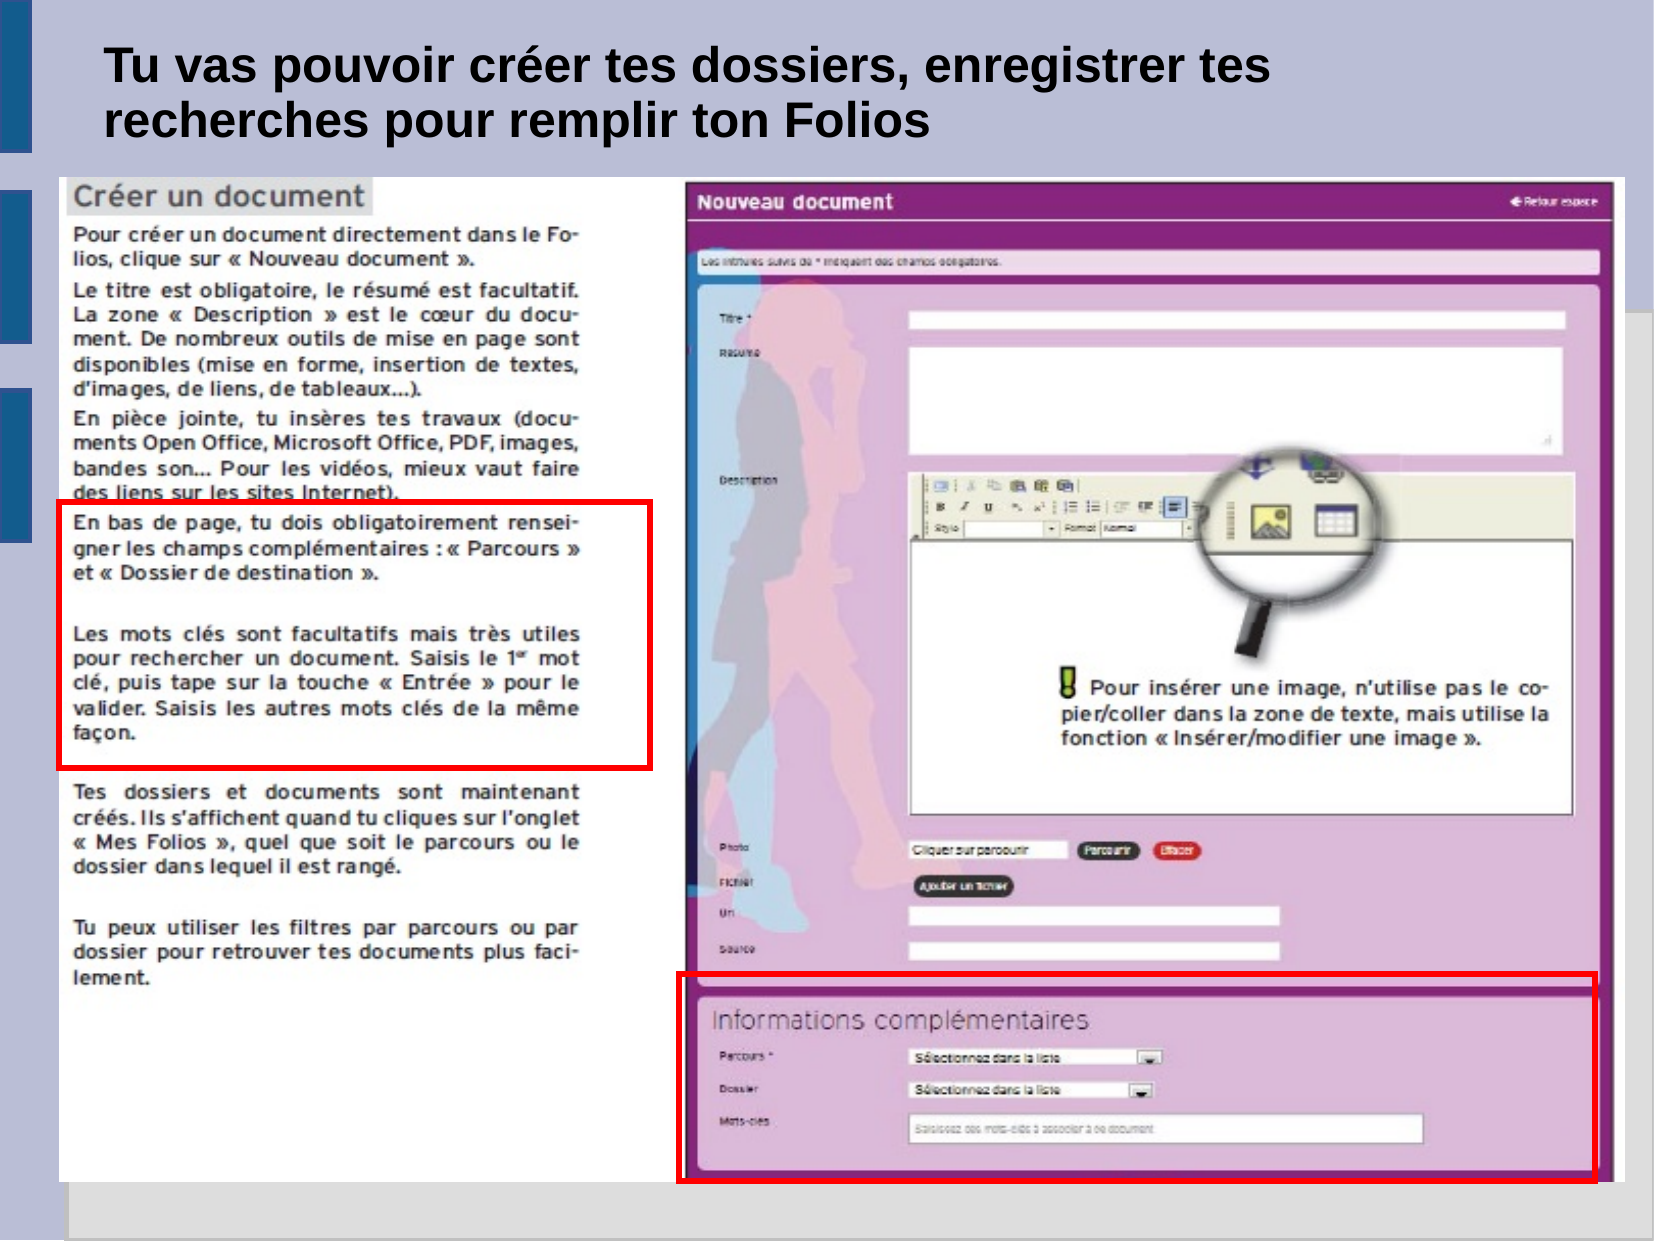

Tu vas pouvoir créer tes dossiers, enregistrer tes recherches pour remplir ton Folios